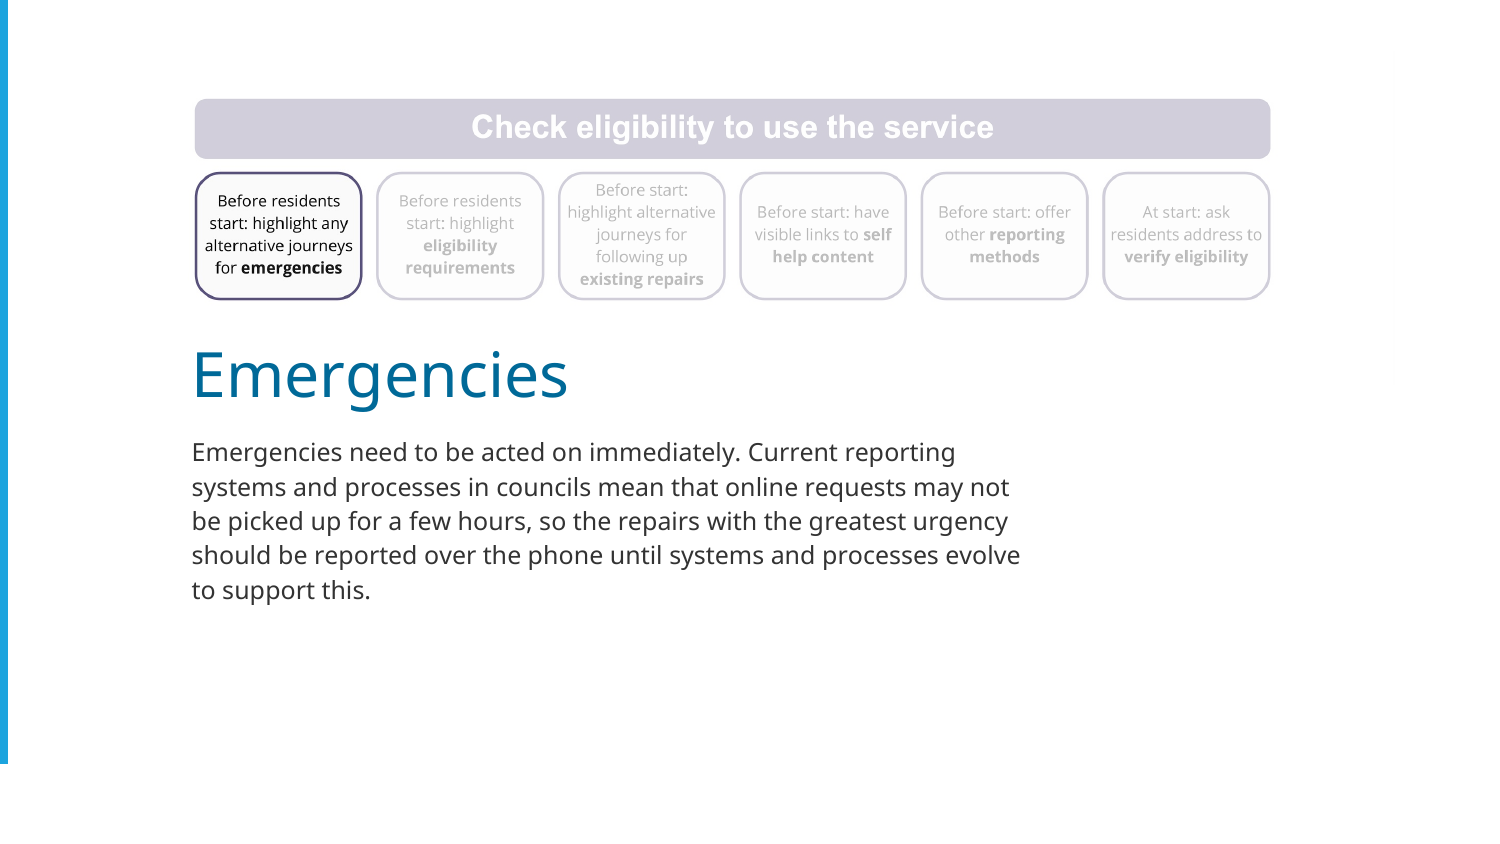

Emergencies
Emergencies need to be acted on immediately. Current reporting systems and processes in councils mean that online requests may not be picked up for a few hours, so the repairs with the greatest urgency should be reported over the phone until systems and processes evolve to support this.